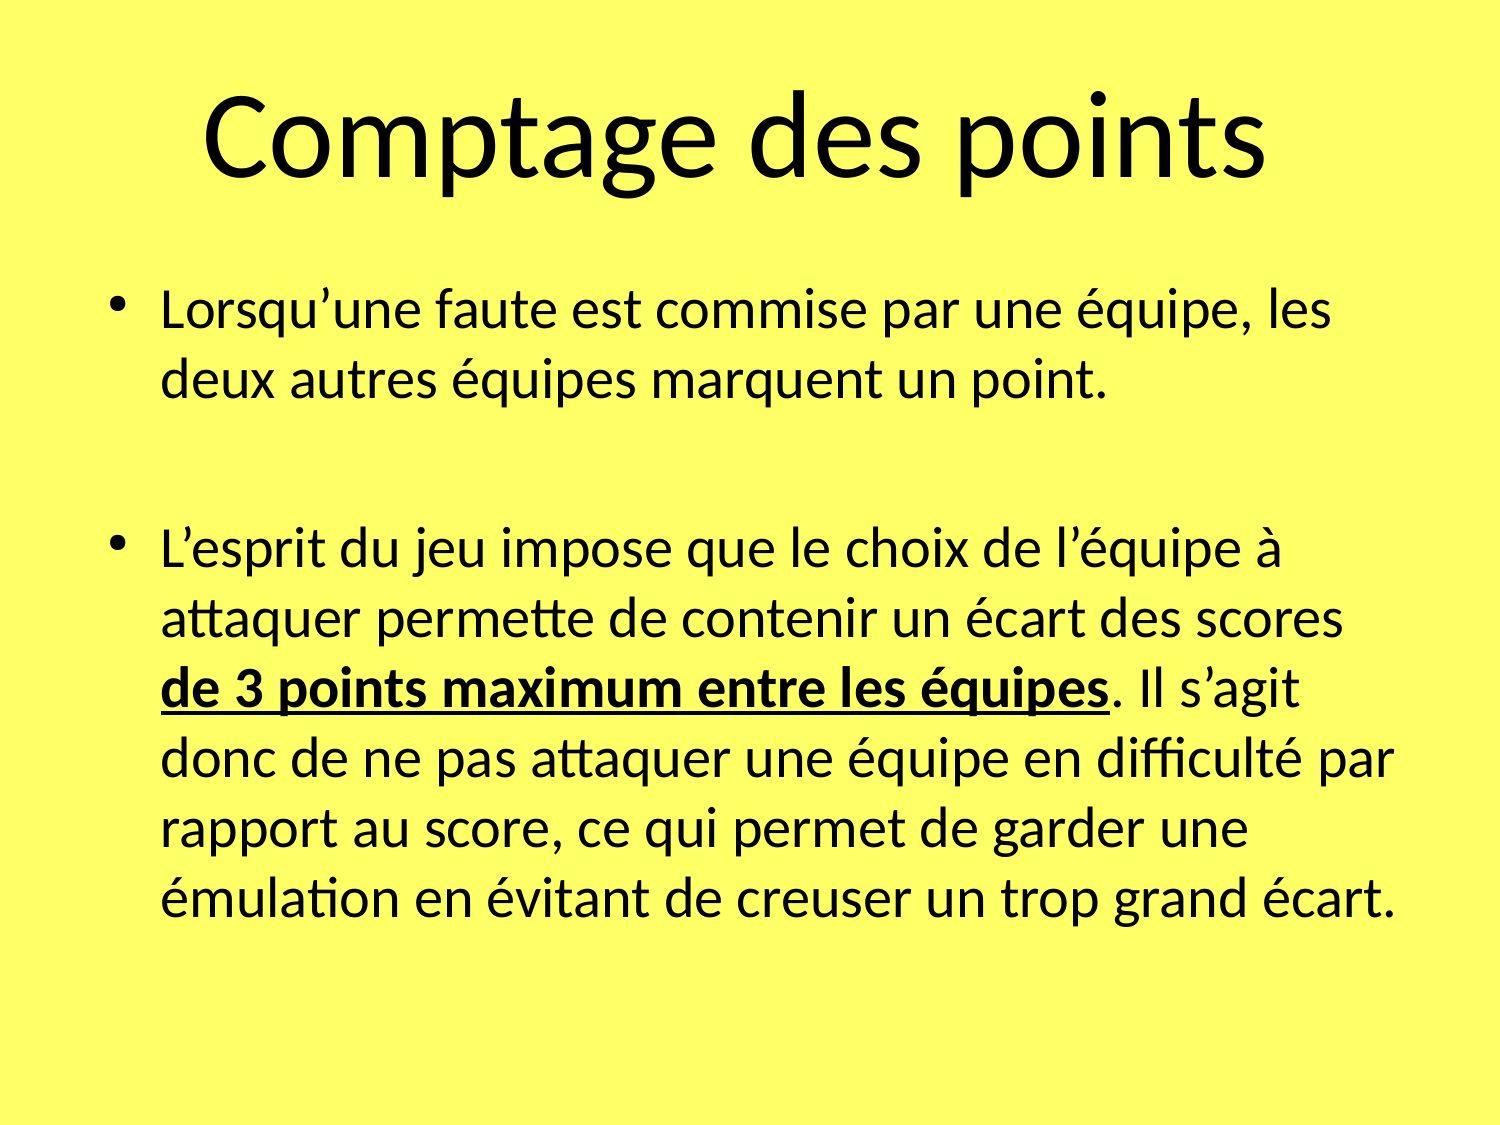

# Comptage des points
Lorsqu’une faute est commise par une équipe, les deux autres équipes marquent un point.
L’esprit du jeu impose que le choix de l’équipe à attaquer permette de contenir un écart des scores de 3 points maximum entre les équipes. Il s’agit donc de ne pas attaquer une équipe en difficulté par rapport au score, ce qui permet de garder une émulation en évitant de creuser un trop grand écart.